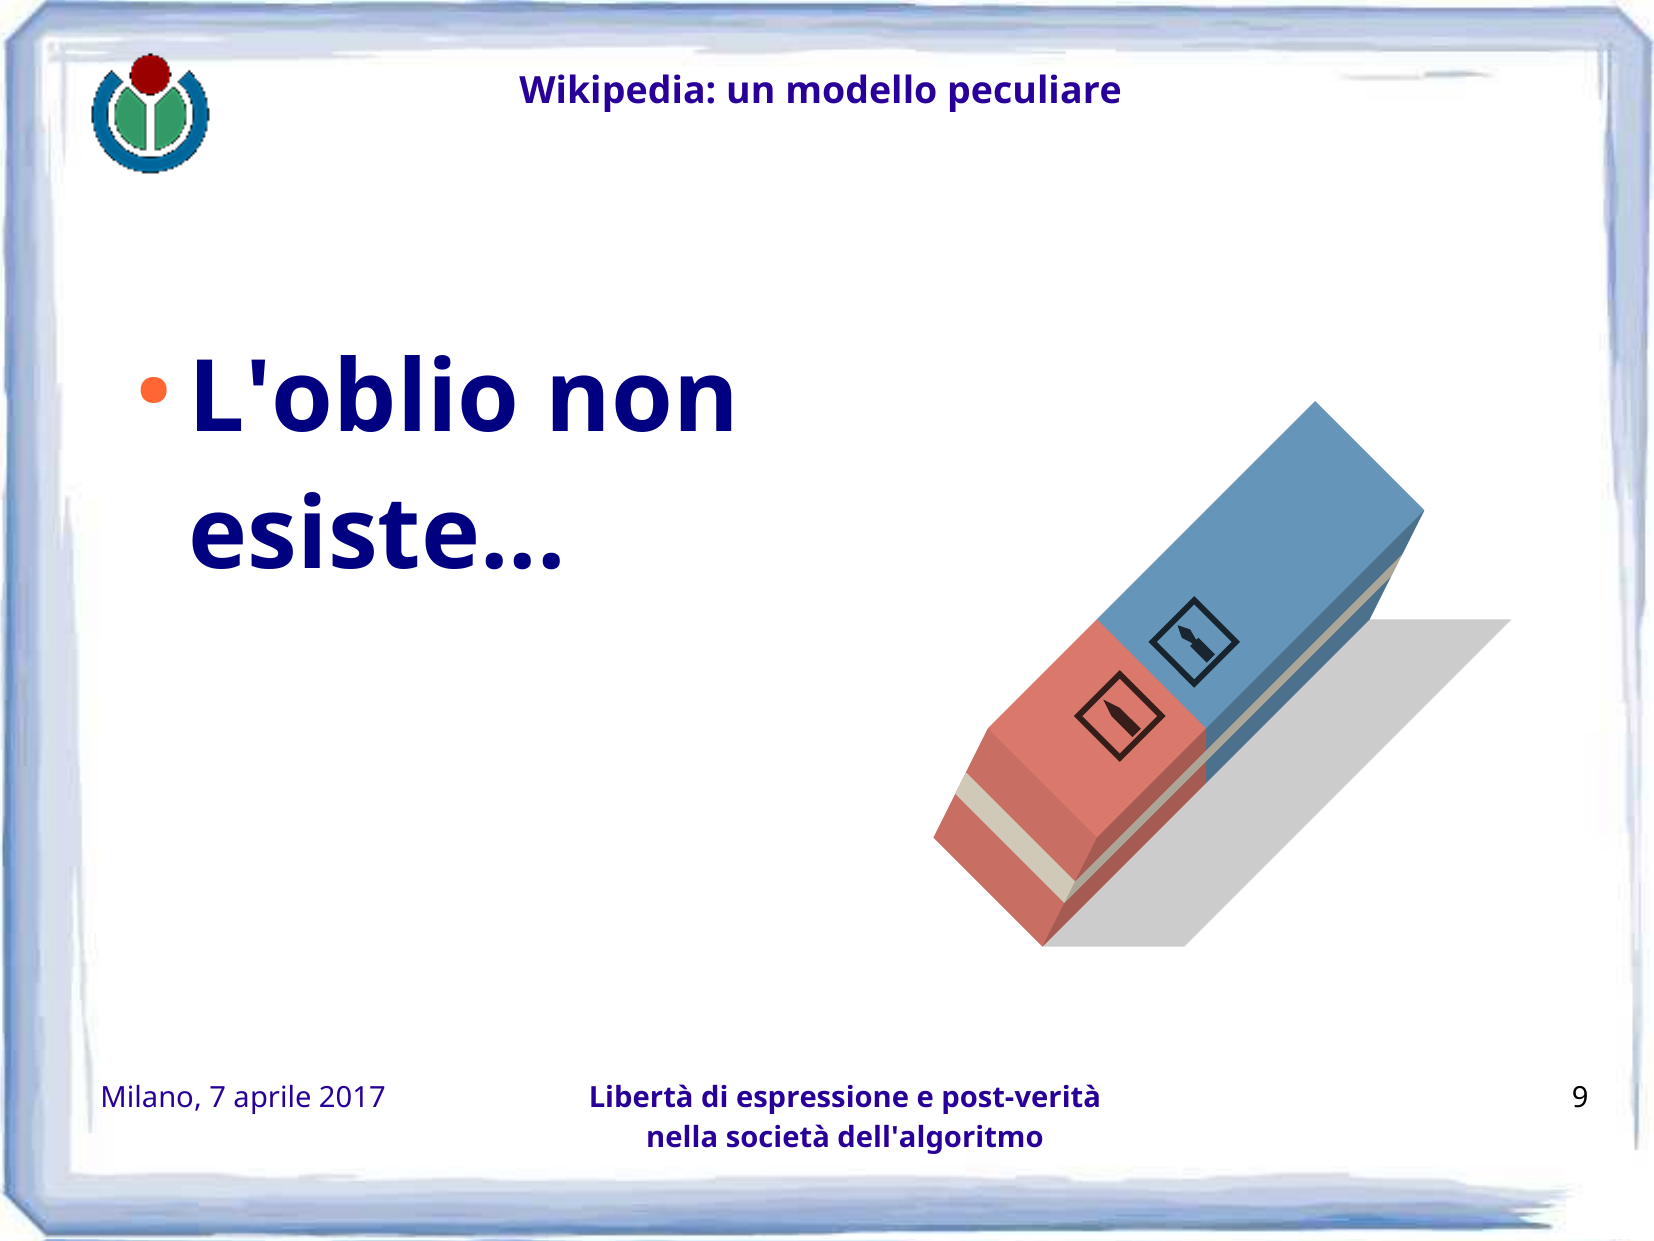

# Wikipedia: un modello peculiare
L'oblio non esiste...
26 marzo 2010
EVPSI, Torino
9